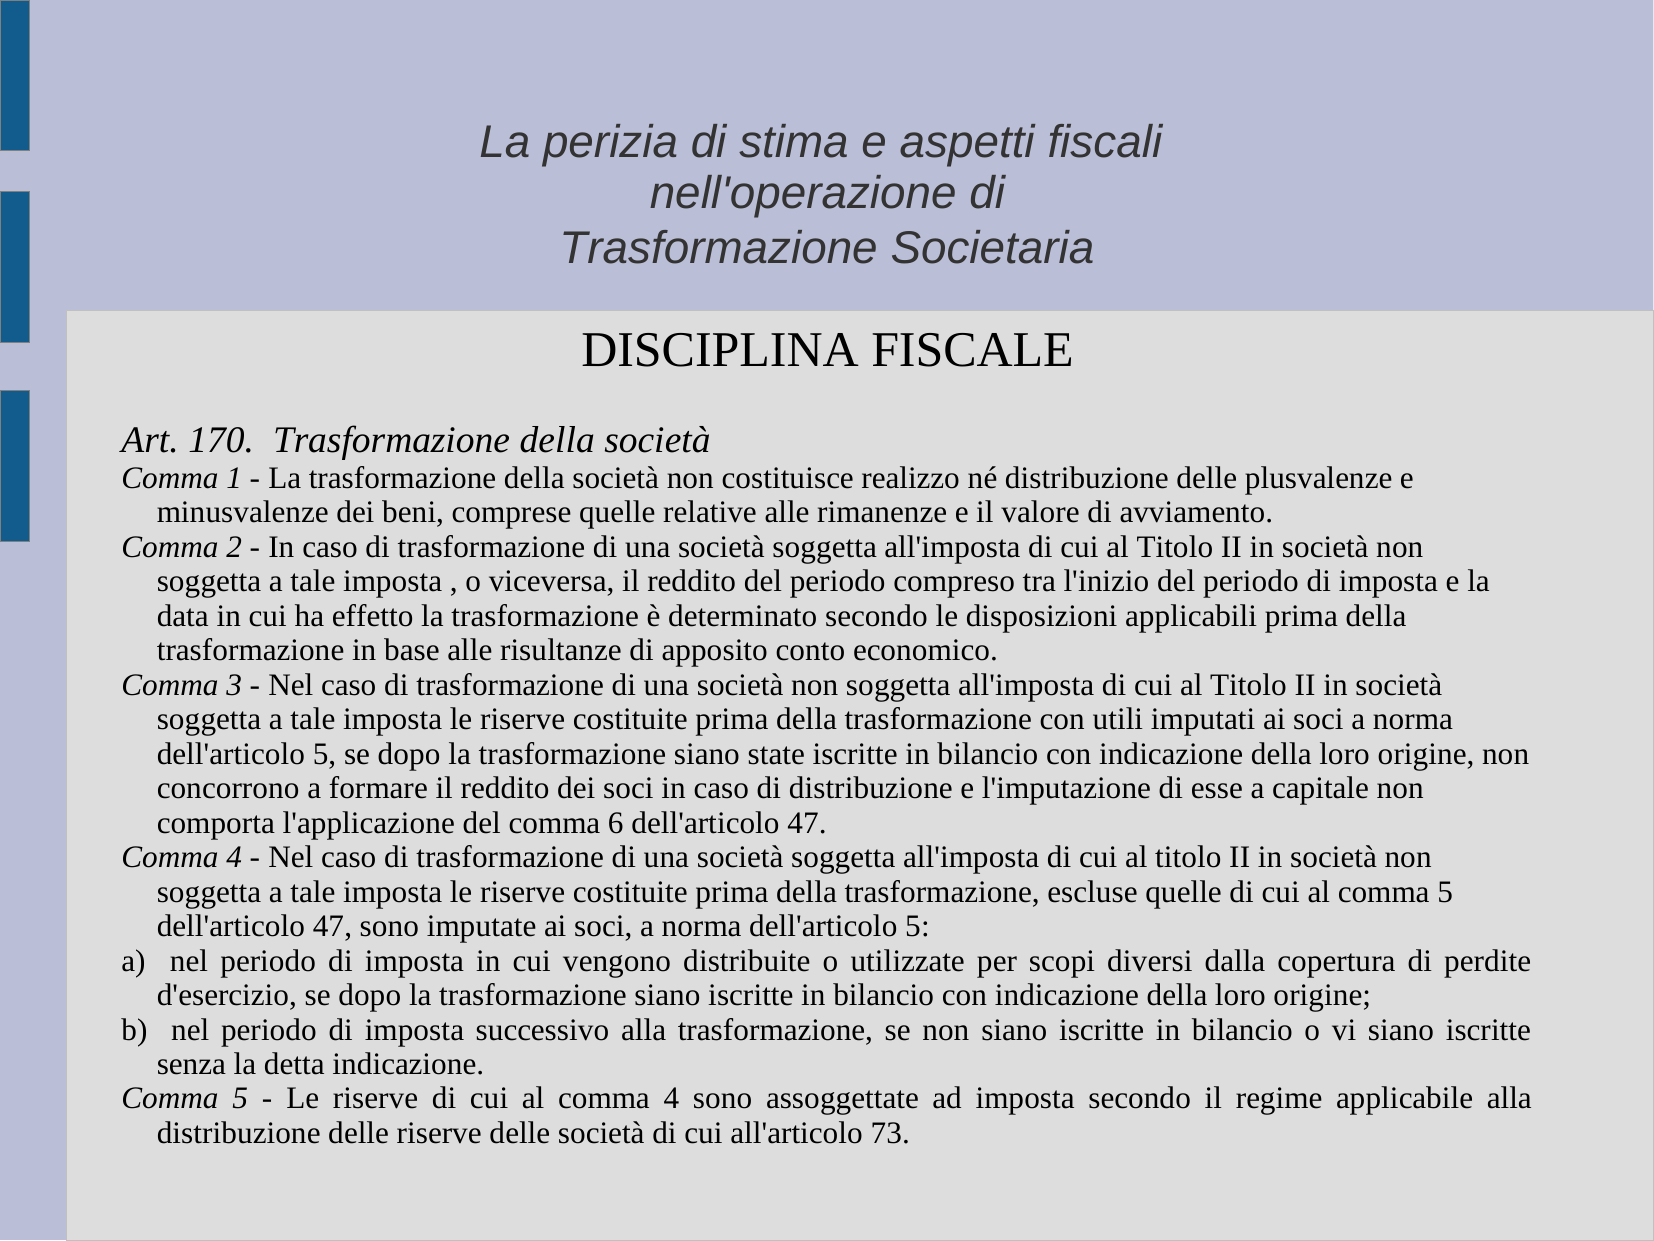

# La perizia di stima e aspetti fiscali nell'operazione di Trasformazione Societaria
DISCIPLINA FISCALE
Art. 170. Trasformazione della società
Comma 1 - La trasformazione della società non costituisce realizzo né distribuzione delle plusvalenze e minusvalenze dei beni, comprese quelle relative alle rimanenze e il valore di avviamento.
Comma 2 - In caso di trasformazione di una società soggetta all'imposta di cui al Titolo II in società non soggetta a tale imposta , o viceversa, il reddito del periodo compreso tra l'inizio del periodo di imposta e la data in cui ha effetto la trasformazione è determinato secondo le disposizioni applicabili prima della trasformazione in base alle risultanze di apposito conto economico.
Comma 3 - Nel caso di trasformazione di una società non soggetta all'imposta di cui al Titolo II in società soggetta a tale imposta le riserve costituite prima della trasformazione con utili imputati ai soci a norma dell'articolo 5, se dopo la trasformazione siano state iscritte in bilancio con indicazione della loro origine, non concorrono a formare il reddito dei soci in caso di distribuzione e l'imputazione di esse a capitale non comporta l'applicazione del comma 6 dell'articolo 47.
Comma 4 - Nel caso di trasformazione di una società soggetta all'imposta di cui al titolo II in società non soggetta a tale imposta le riserve costituite prima della trasformazione, escluse quelle di cui al comma 5 dell'articolo 47, sono imputate ai soci, a norma dell'articolo 5:
a) nel periodo di imposta in cui vengono distribuite o utilizzate per scopi diversi dalla copertura di perdite d'esercizio, se dopo la trasformazione siano iscritte in bilancio con indicazione della loro origine;
b) nel periodo di imposta successivo alla trasformazione, se non siano iscritte in bilancio o vi siano iscritte senza la detta indicazione.
Comma 5 - Le riserve di cui al comma 4 sono assoggettate ad imposta secondo il regime applicabile alla distribuzione delle riserve delle società di cui all'articolo 73.